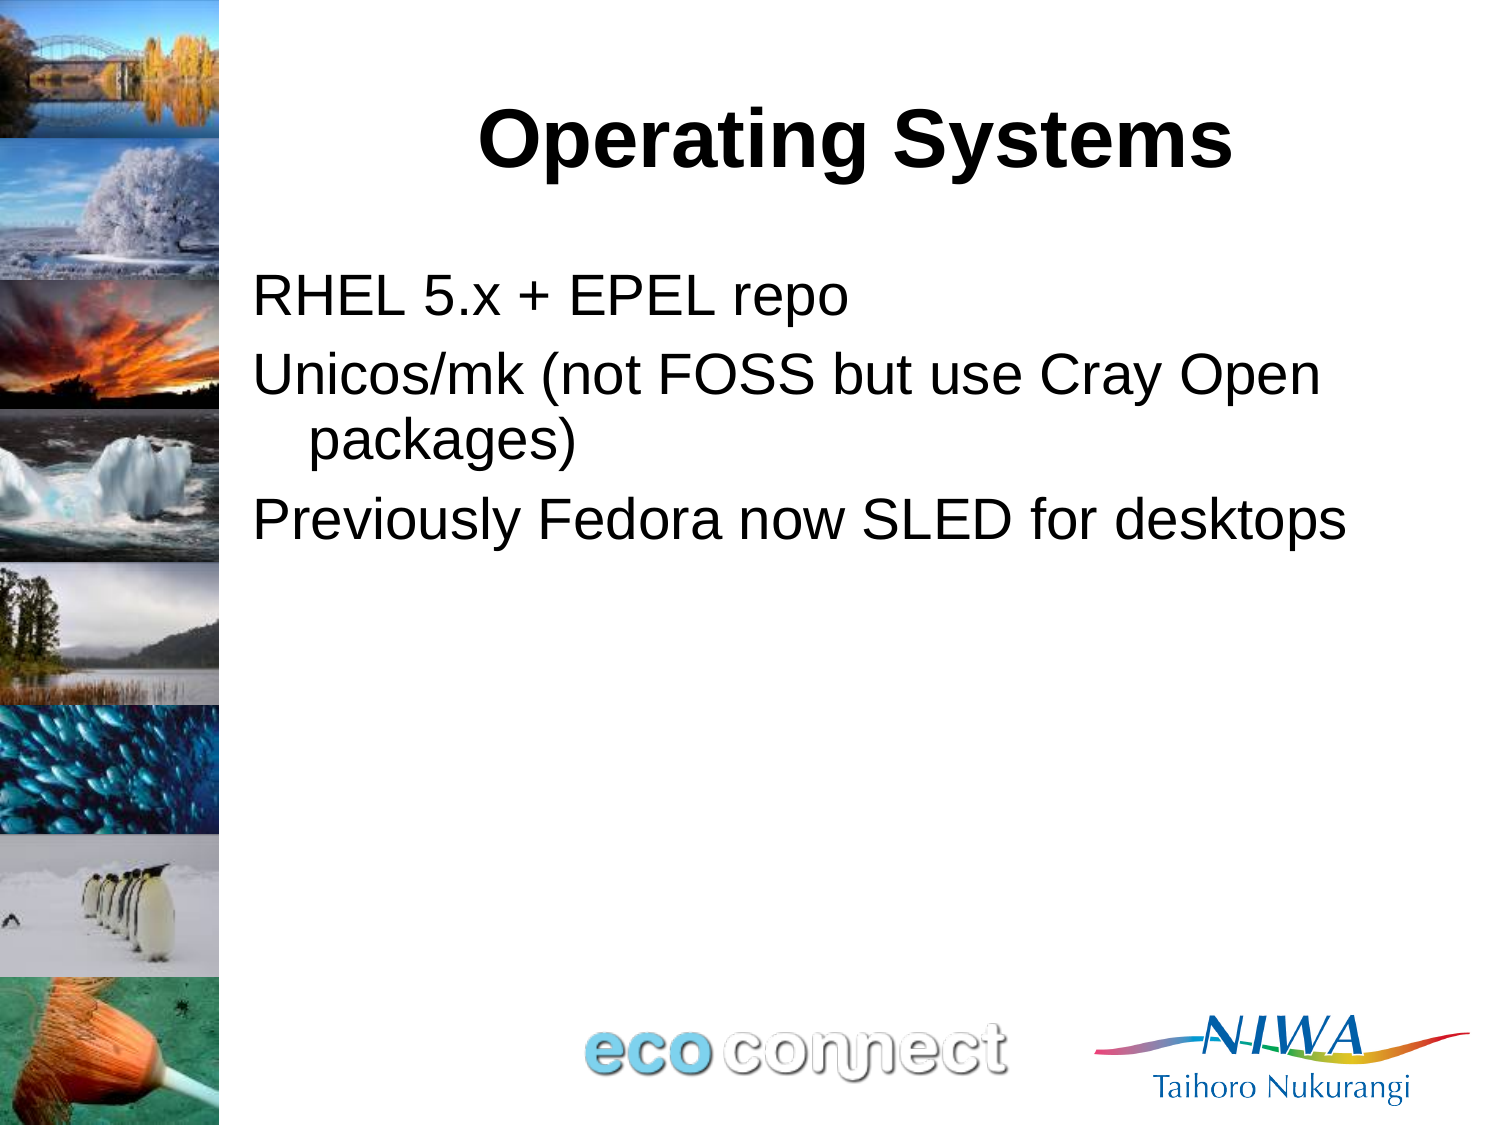

# Operating Systems
RHEL 5.x + EPEL repo
Unicos/mk (not FOSS but use Cray Open packages)
Previously Fedora now SLED for desktops